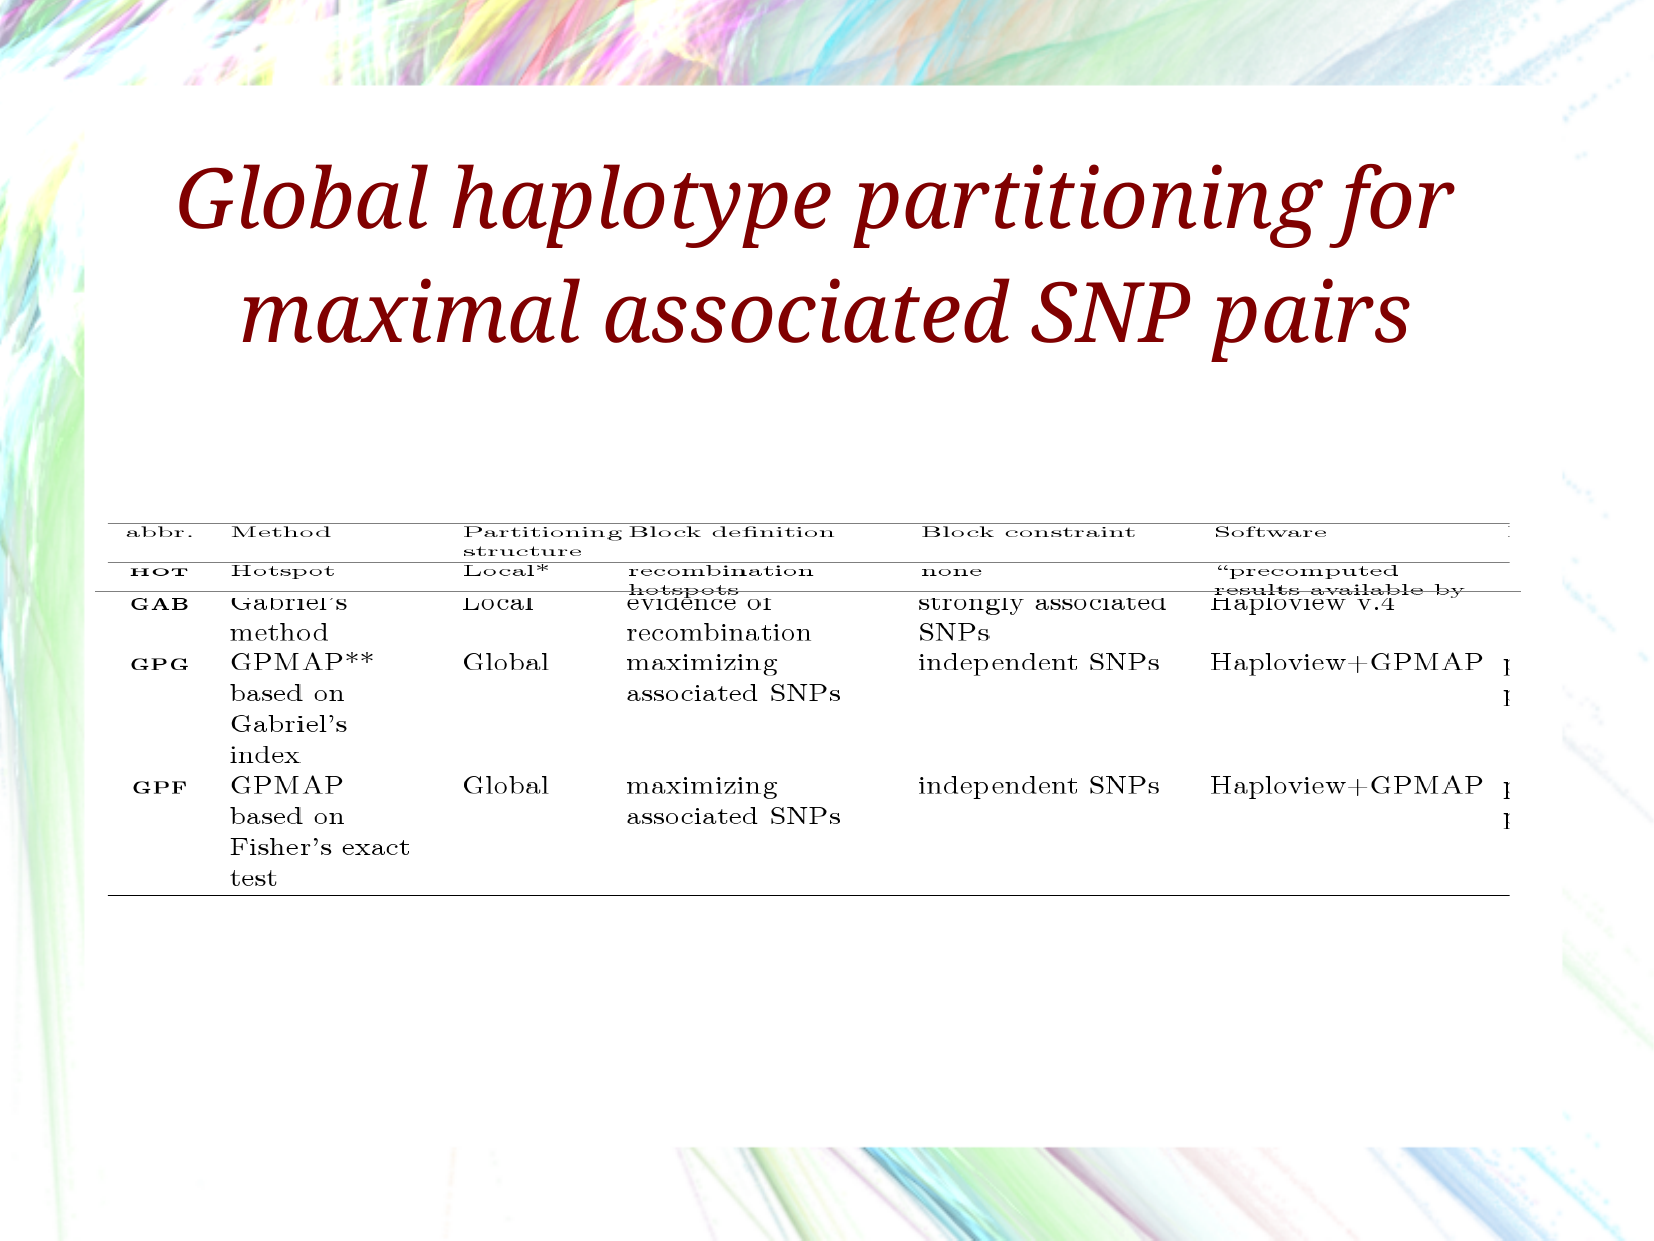

# Global haplotype partitioning for maximal associated SNP pairs